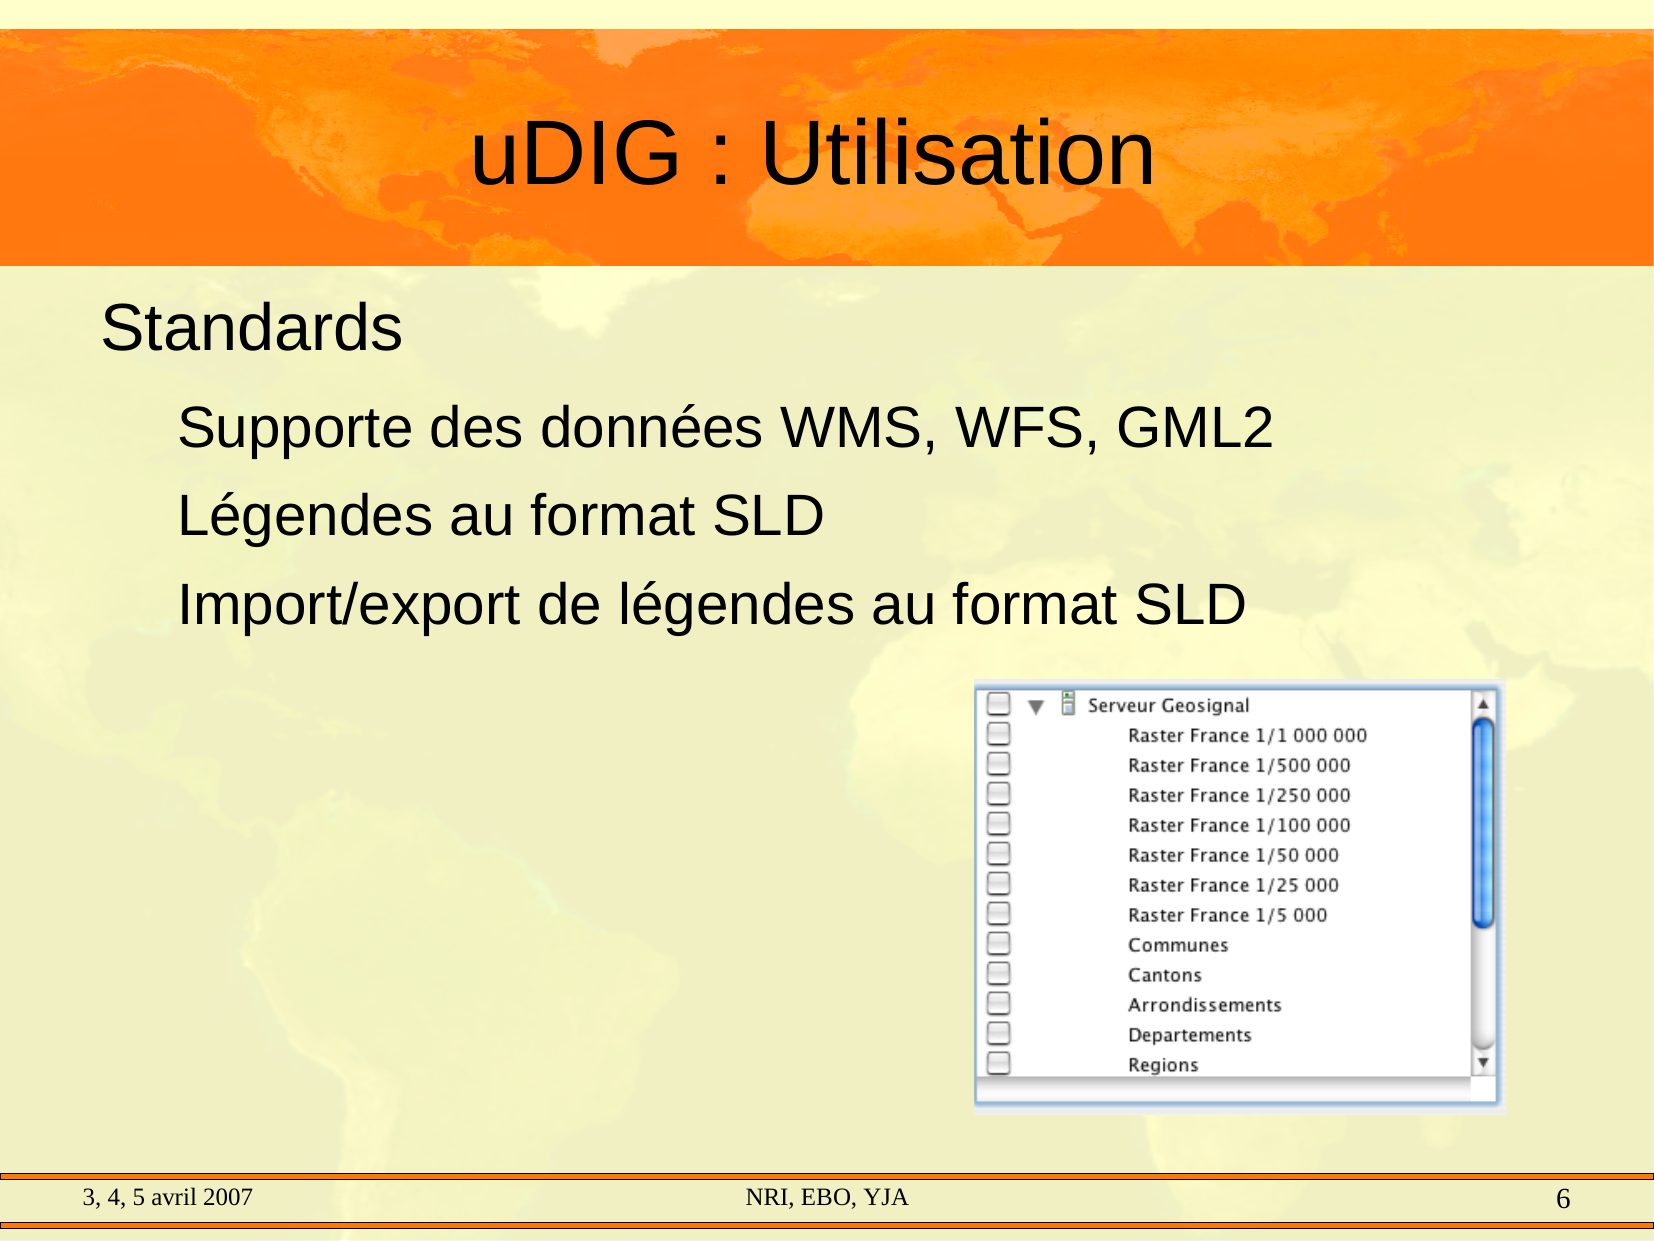

# uDIG : Utilisation
Standards
Supporte des données WMS, WFS, GML2
Légendes au format SLD
Import/export de légendes au format SLD
3, 4, 5 avril 2007
NRI, EBO, YJA
6